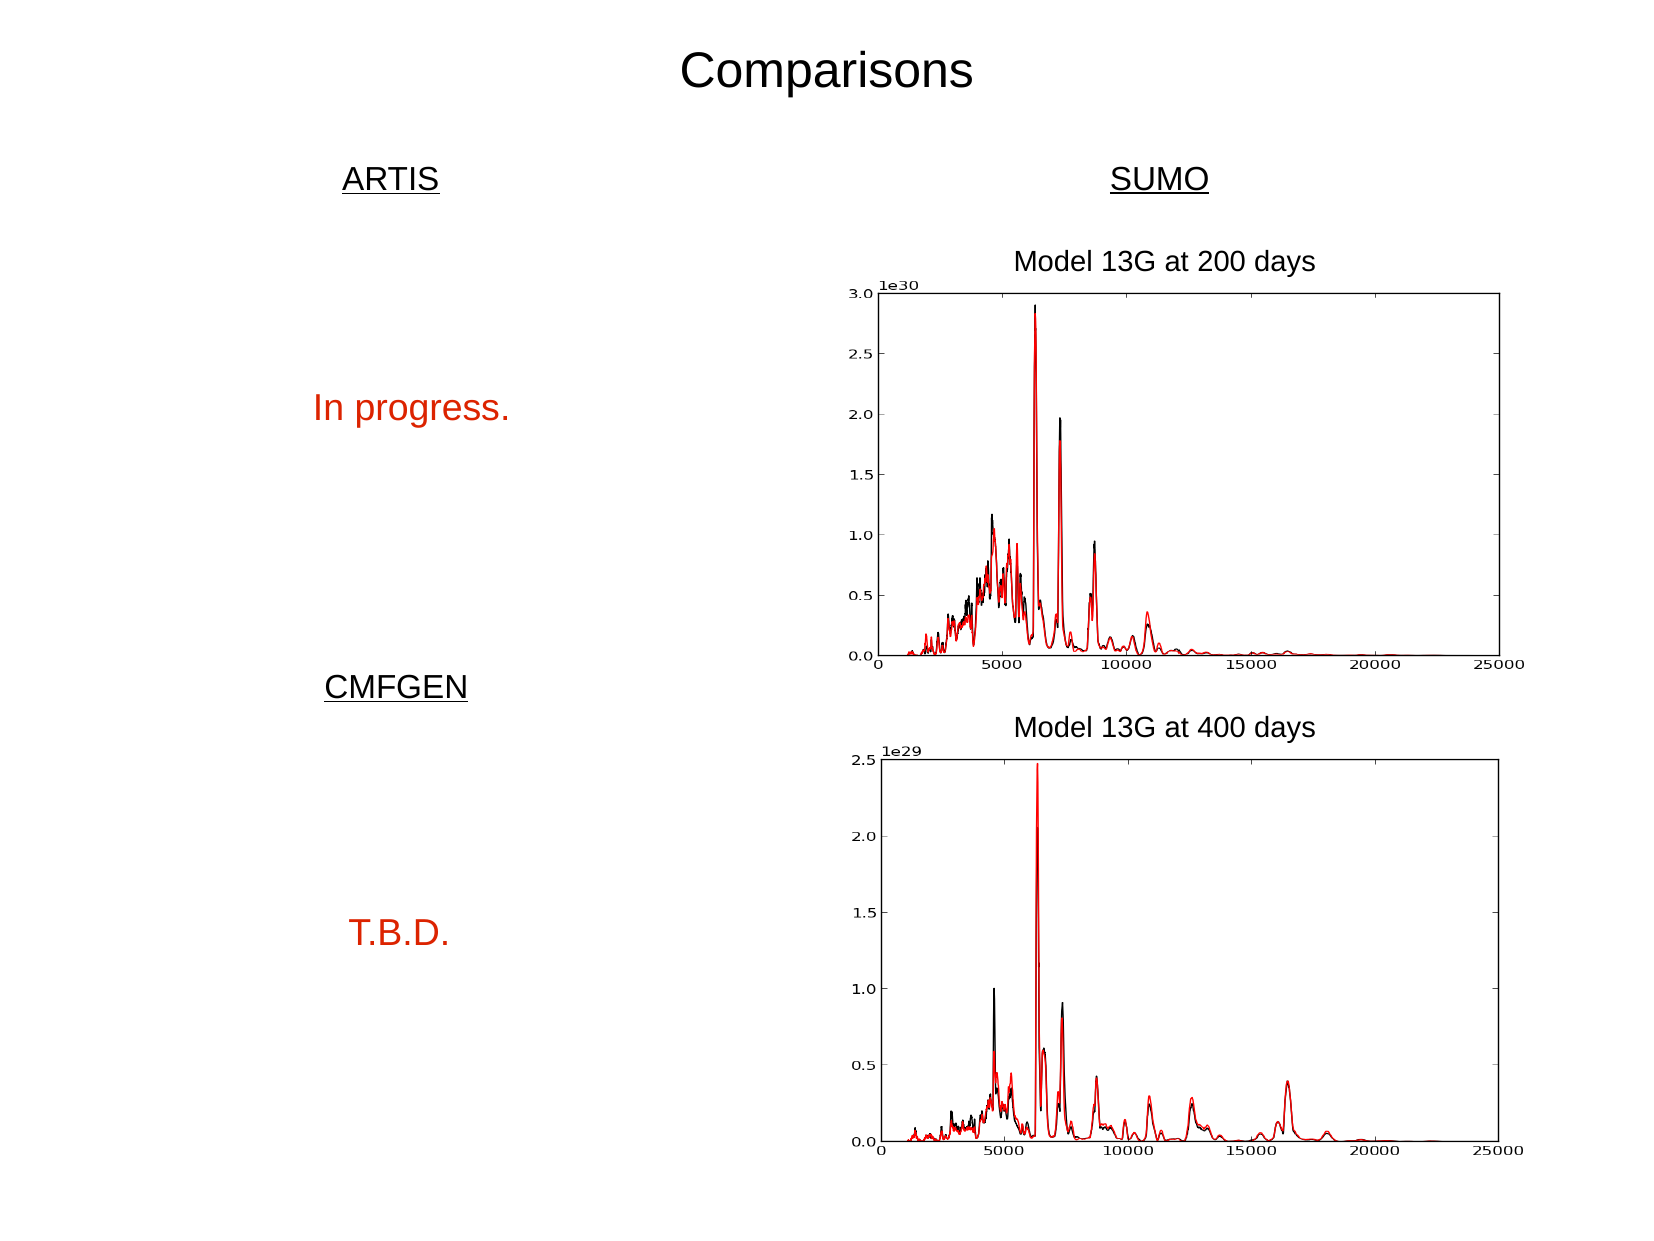

Comparisons
SUMO
ARTIS
Model 13G at 200 days
In progress.
CMFGEN
Model 13G at 400 days
T.B.D.